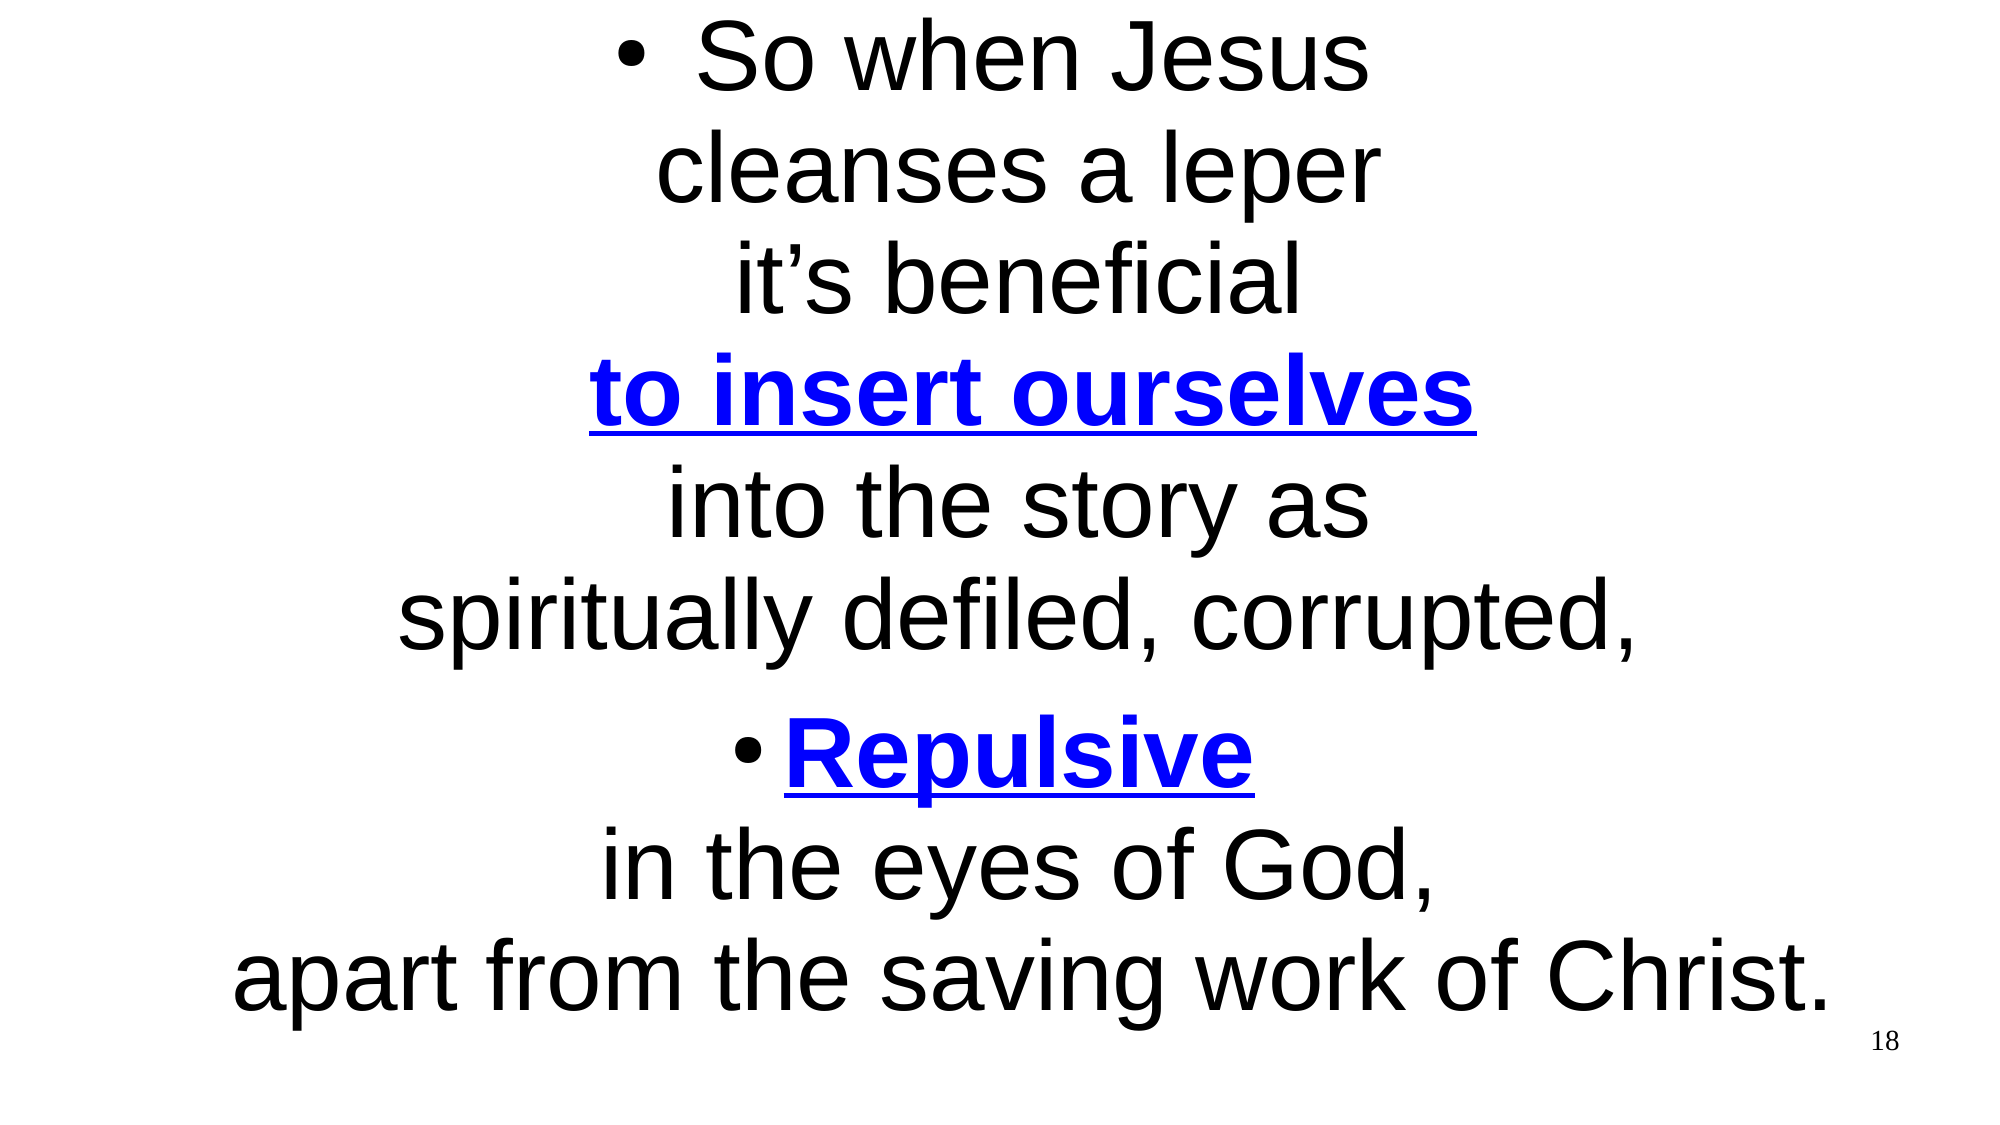

# So when Jesus cleanses a leper it’s beneficial to insert ourselves into the story as spiritually defiled, corrupted,
Repulsive
in the eyes of God,
apart from the saving work of Christ.
18